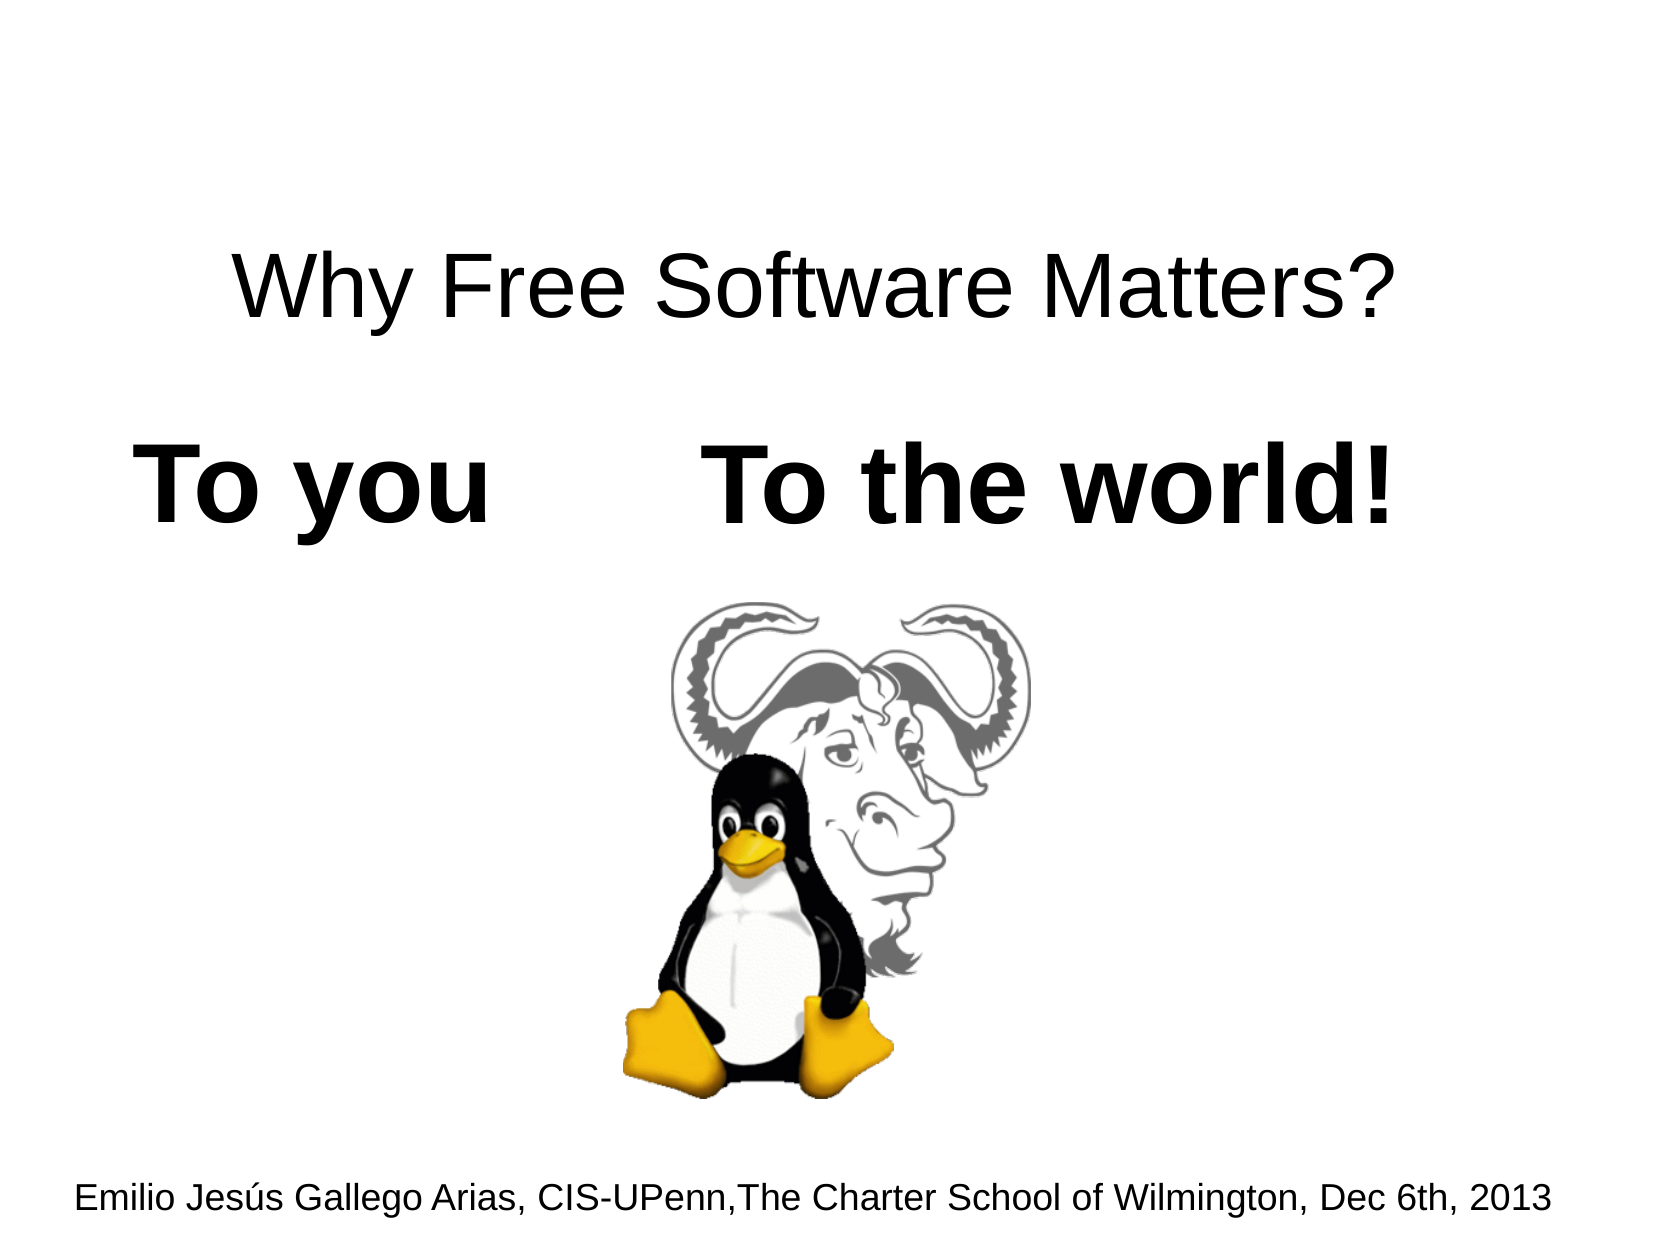

# Why Free Software Matters?
To you
 To the world!
Emilio Jesús Gallego Arias, CIS-UPenn,The Charter School of Wilmington, Dec 6th, 2013